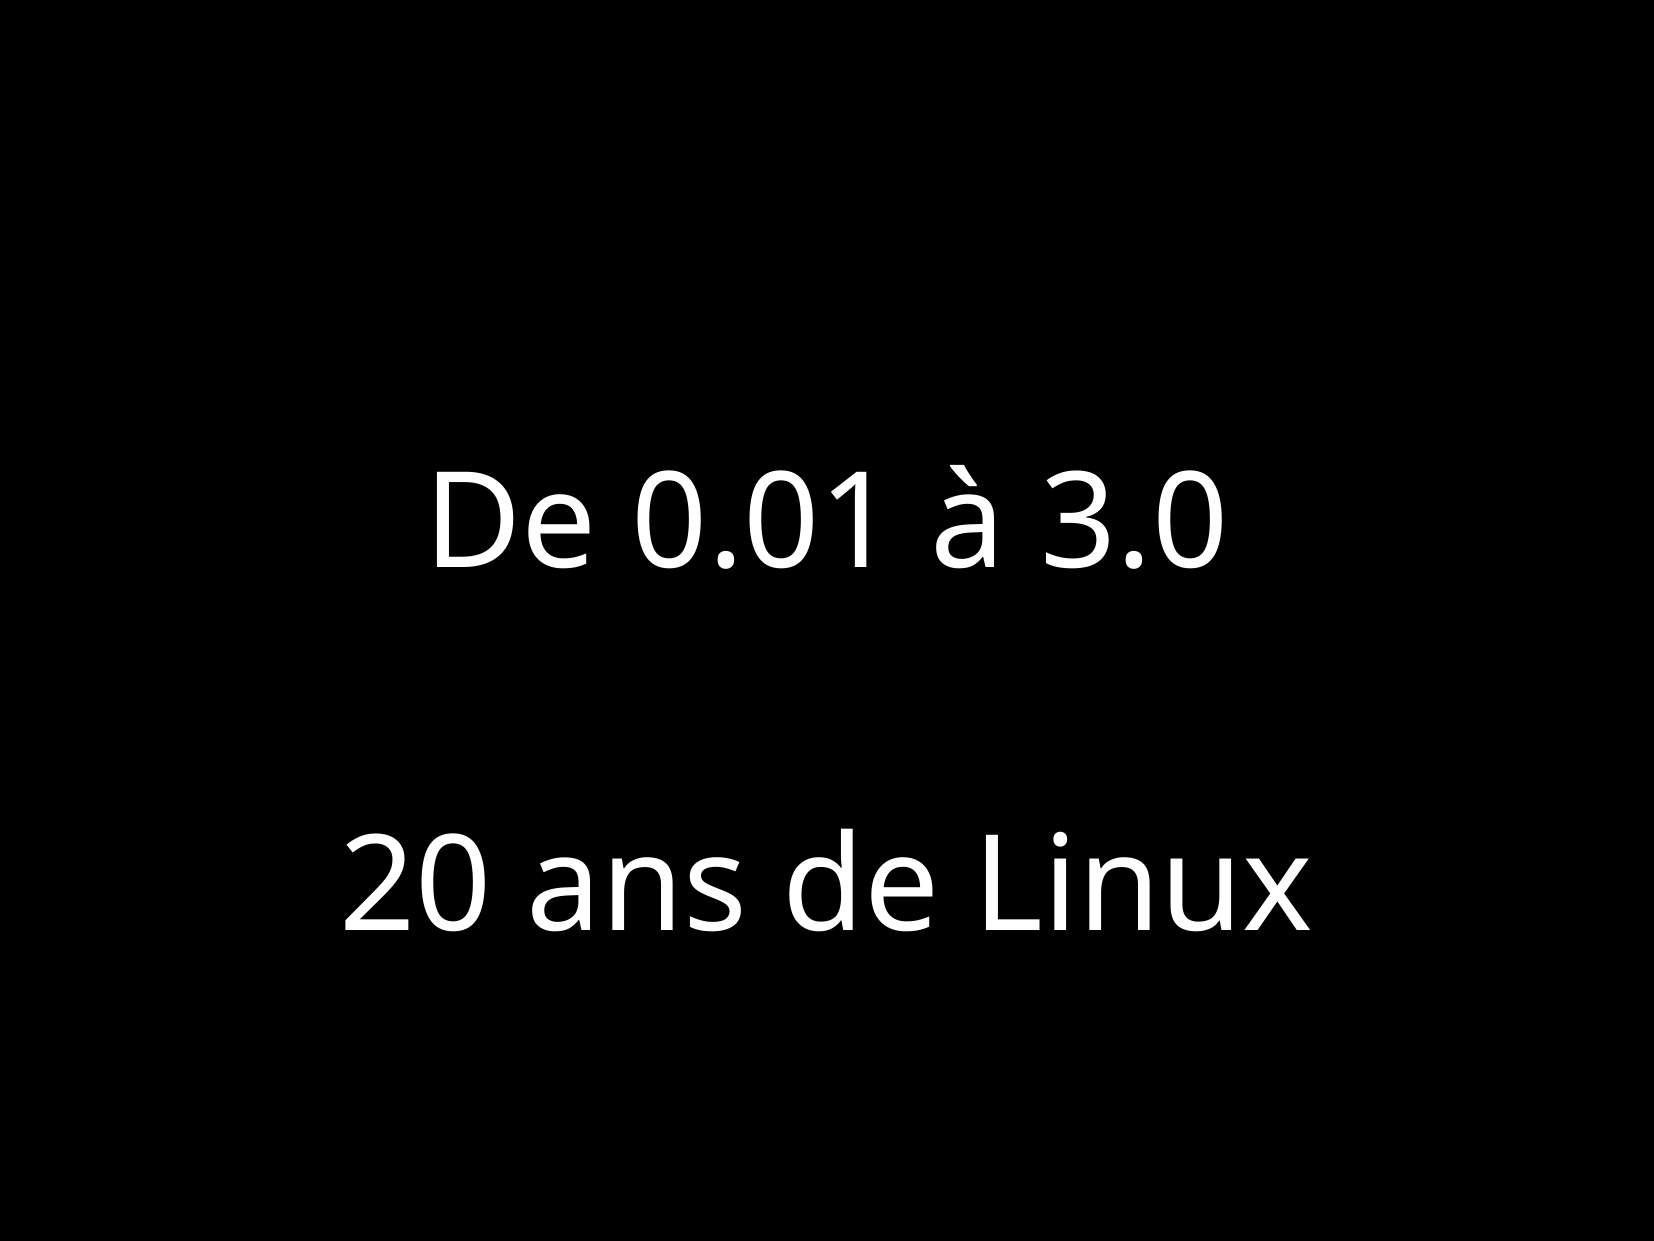

# De 0.01 à 3.0 20 ans de Linux